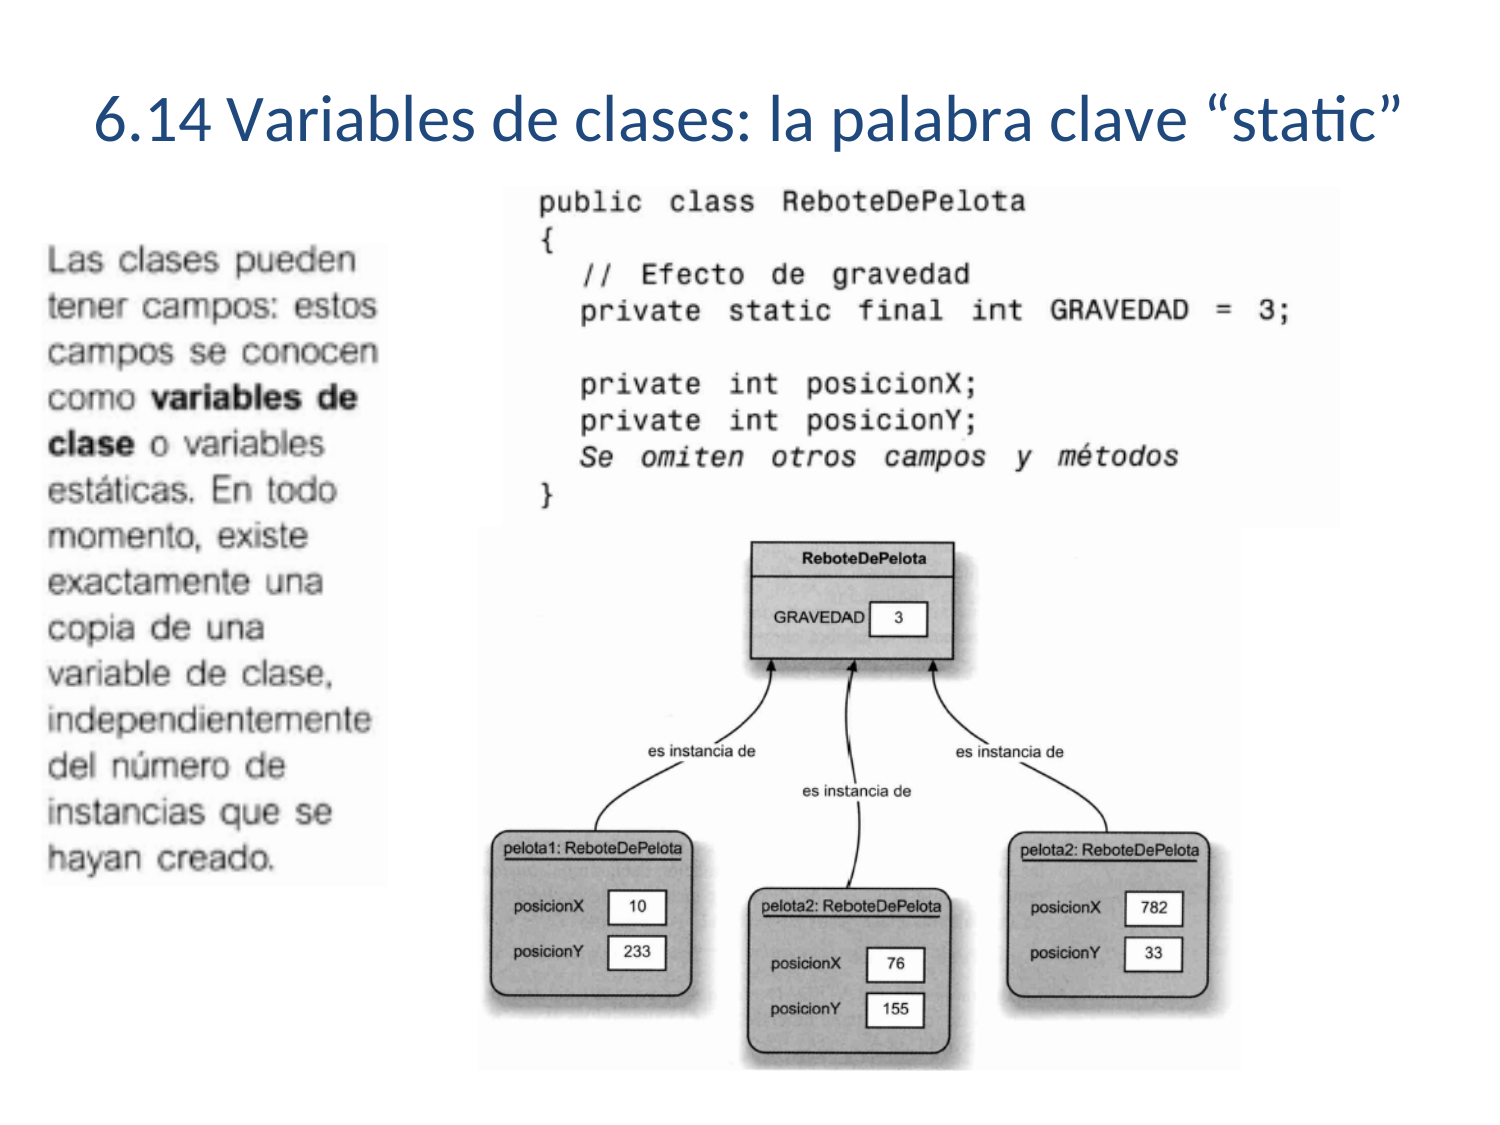

# 6.14 Variables de clases: la palabra clave “static”